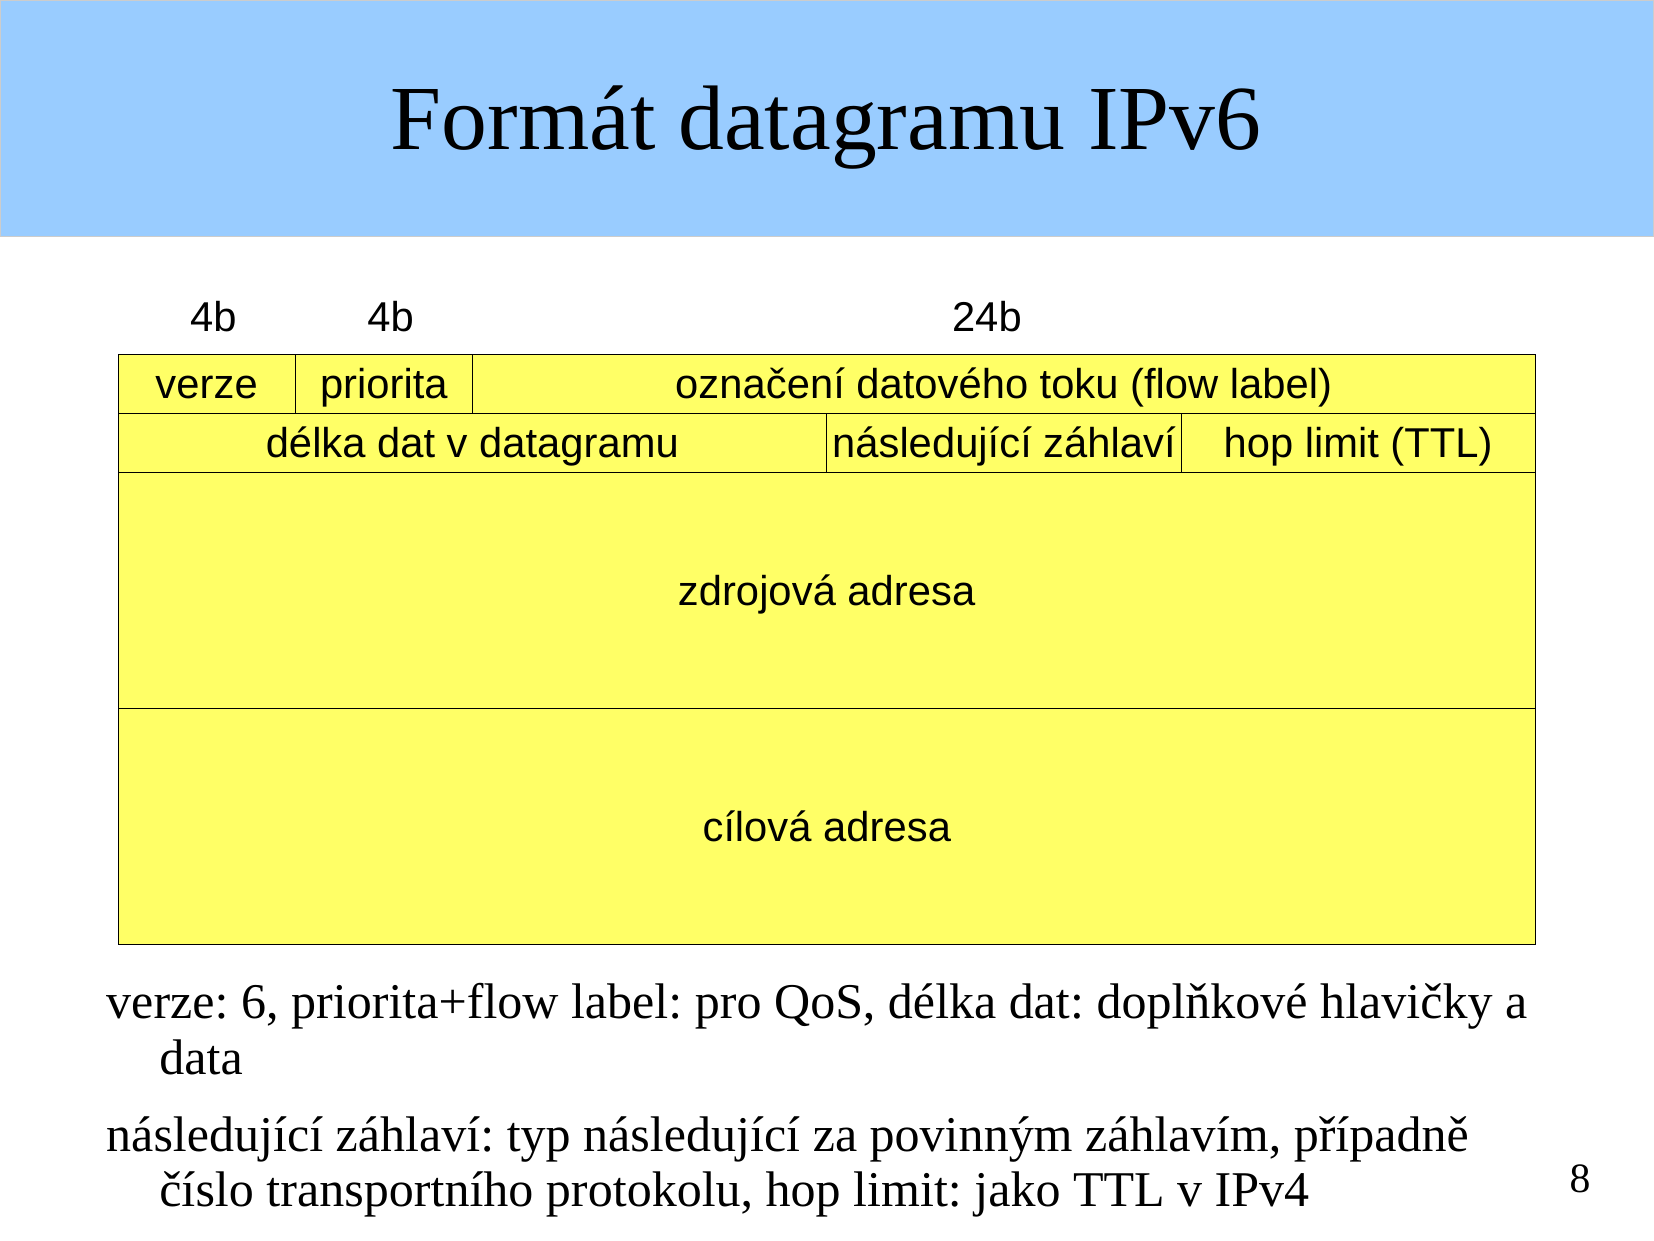

# Formát datagramu IPv6
24b
4b
4b
verze
označení datového toku (flow label)
priorita
délka dat v datagramu
následující záhlaví
hop limit (TTL)
zdrojová adresa
cílová adresa
verze: 6, priorita+flow label: pro QoS, délka dat: doplňkové hlavičky a data
následující záhlaví: typ následující za povinným záhlavím, případně číslo transportního protokolu, hop limit: jako TTL v IPv4